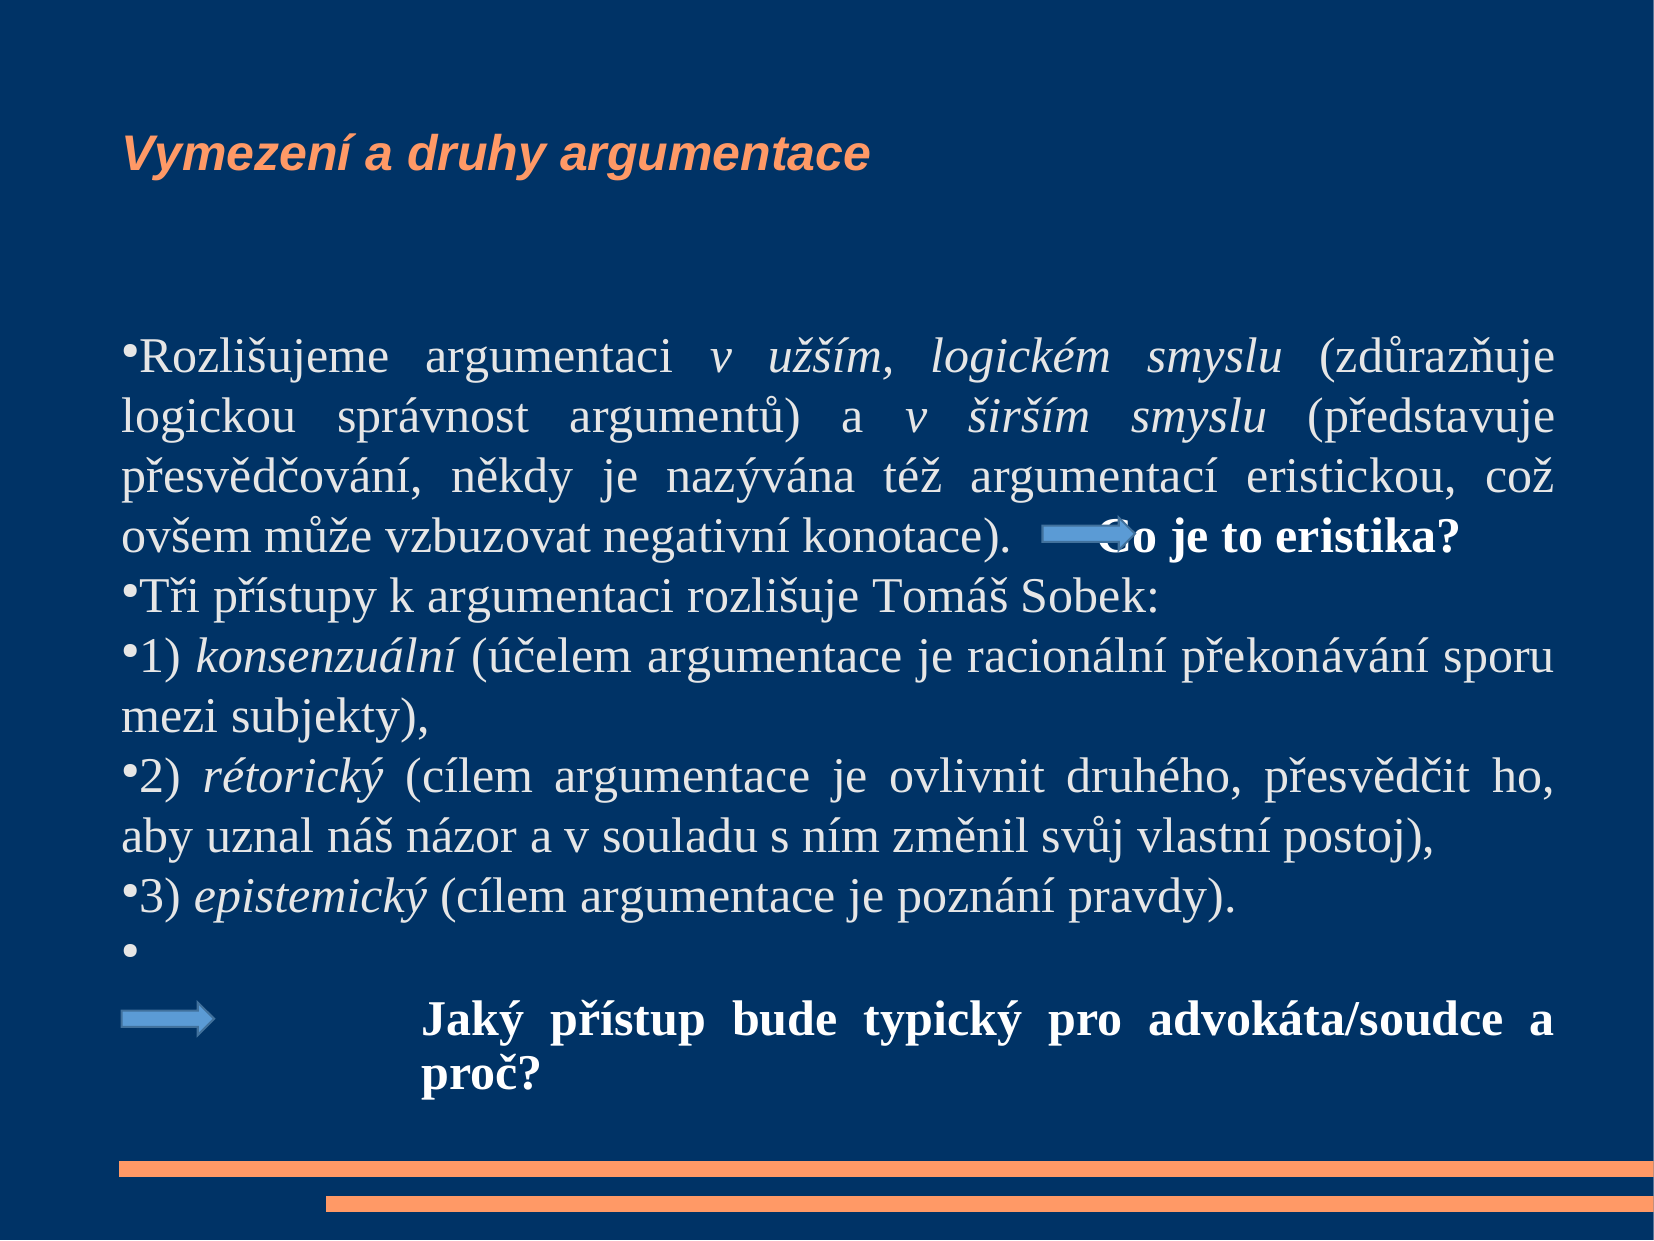

# Vymezení a druhy argumentace
Rozlišujeme argumentaci v užším, logickém smyslu (zdůrazňuje logickou správnost argumentů) a v širším smyslu (představuje přesvědčování, někdy je nazývána též argumentací eristickou, což ovšem může vzbuzovat negativní konotace).		Co je to eristika?
Tři přístupy k argumentaci rozlišuje Tomáš Sobek:
1) konsenzuální (účelem argumentace je racionální překonávání sporu mezi subjekty),
2) rétorický (cílem argumentace je ovlivnit druhého, přesvědčit ho, aby uznal náš názor a v souladu s ním změnil svůj vlastní postoj),
3) epistemický (cílem argumentace je poznání pravdy).
Jaký přístup bude typický pro advokáta/soudce a proč?